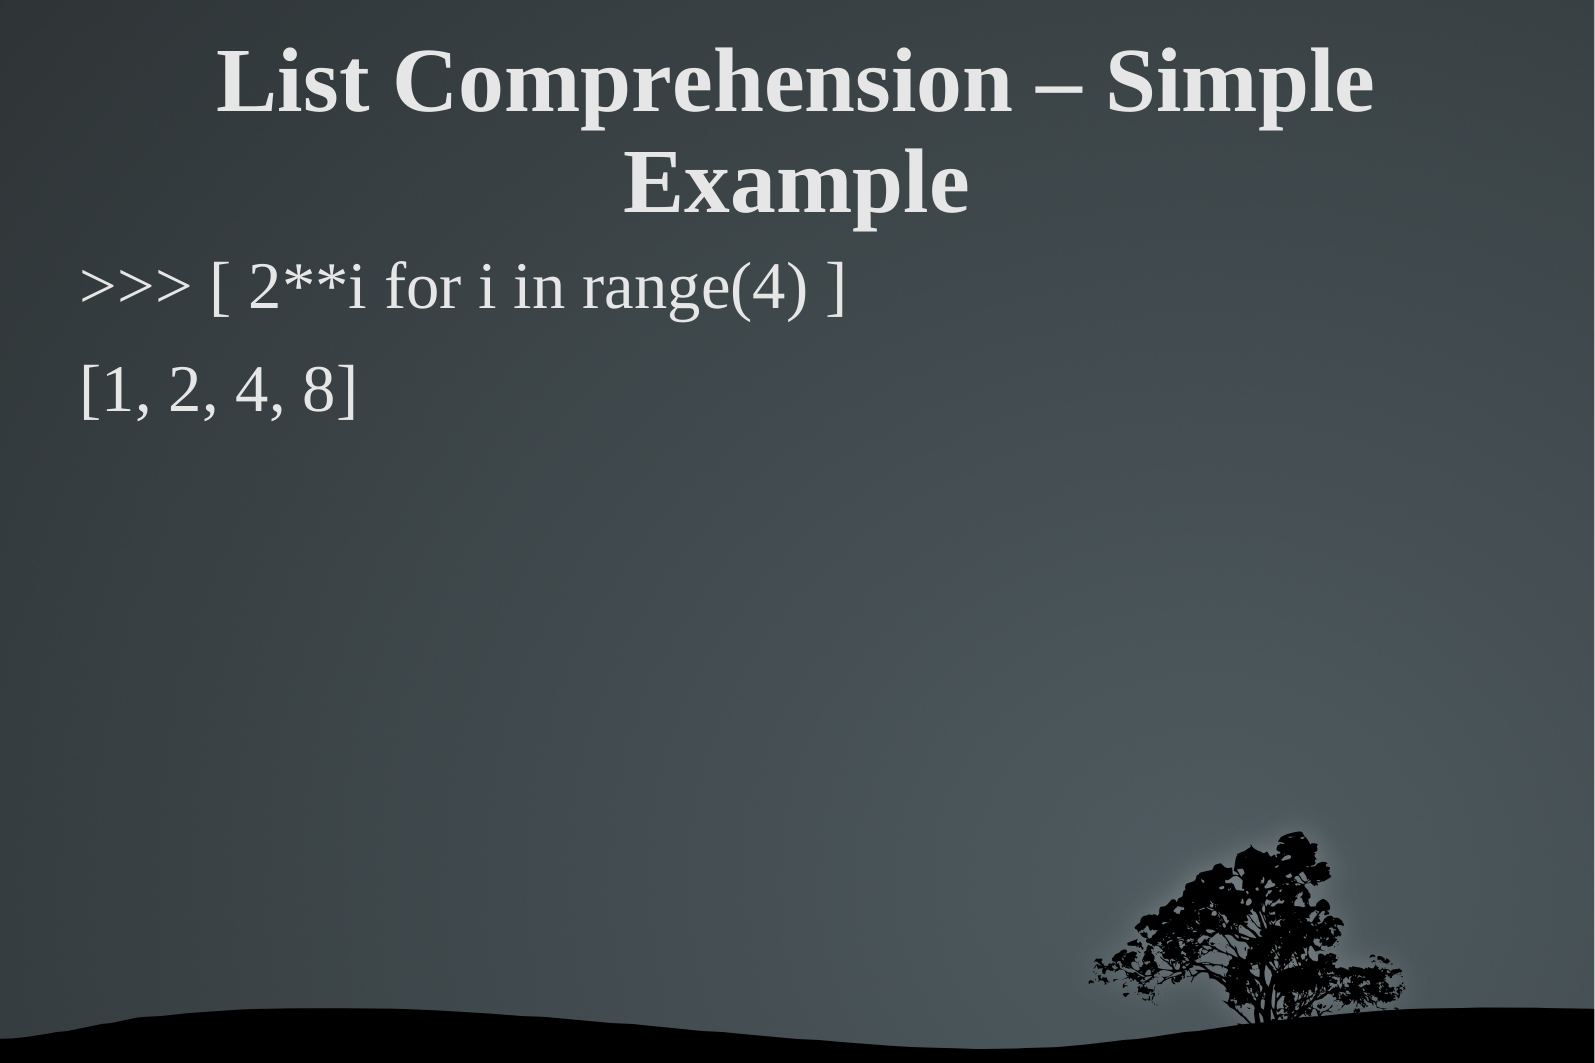

# List Comprehension – Simple Example
>>> [ 2**i for i in range(4) ]
[1, 2, 4, 8]